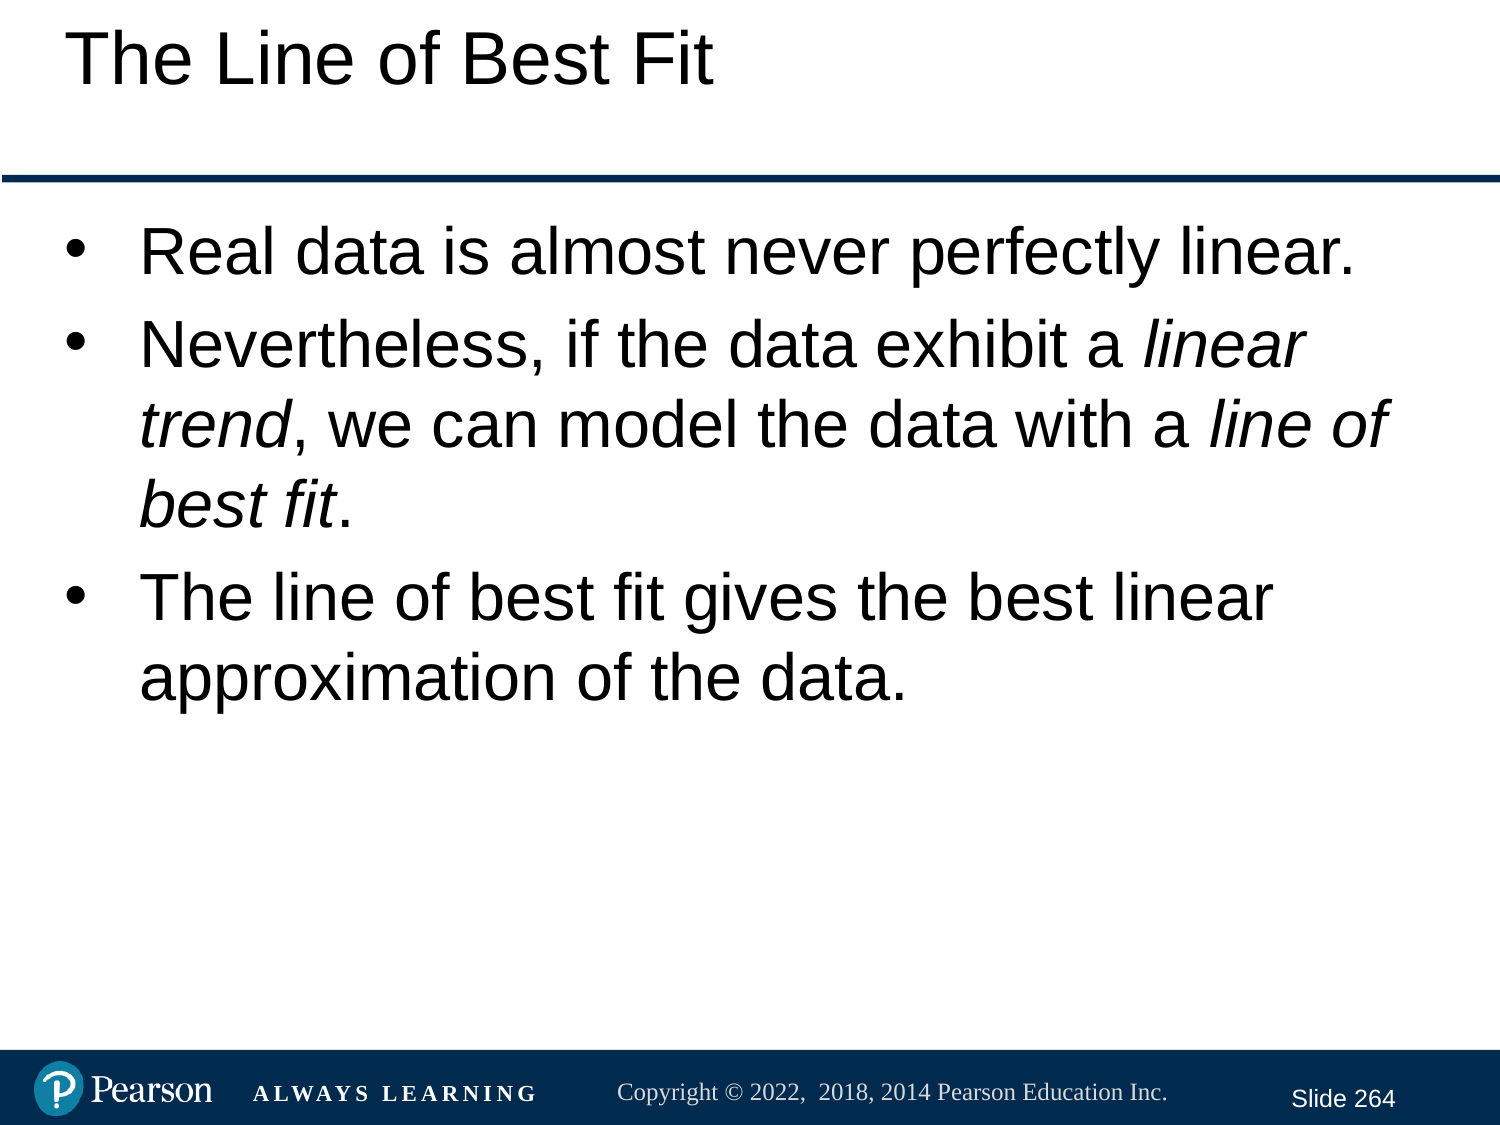

# The Line of Best Fit
Real data is almost never perfectly linear.
Nevertheless, if the data exhibit a linear trend, we can model the data with a line of best fit.
The line of best fit gives the best linear approximation of the data.